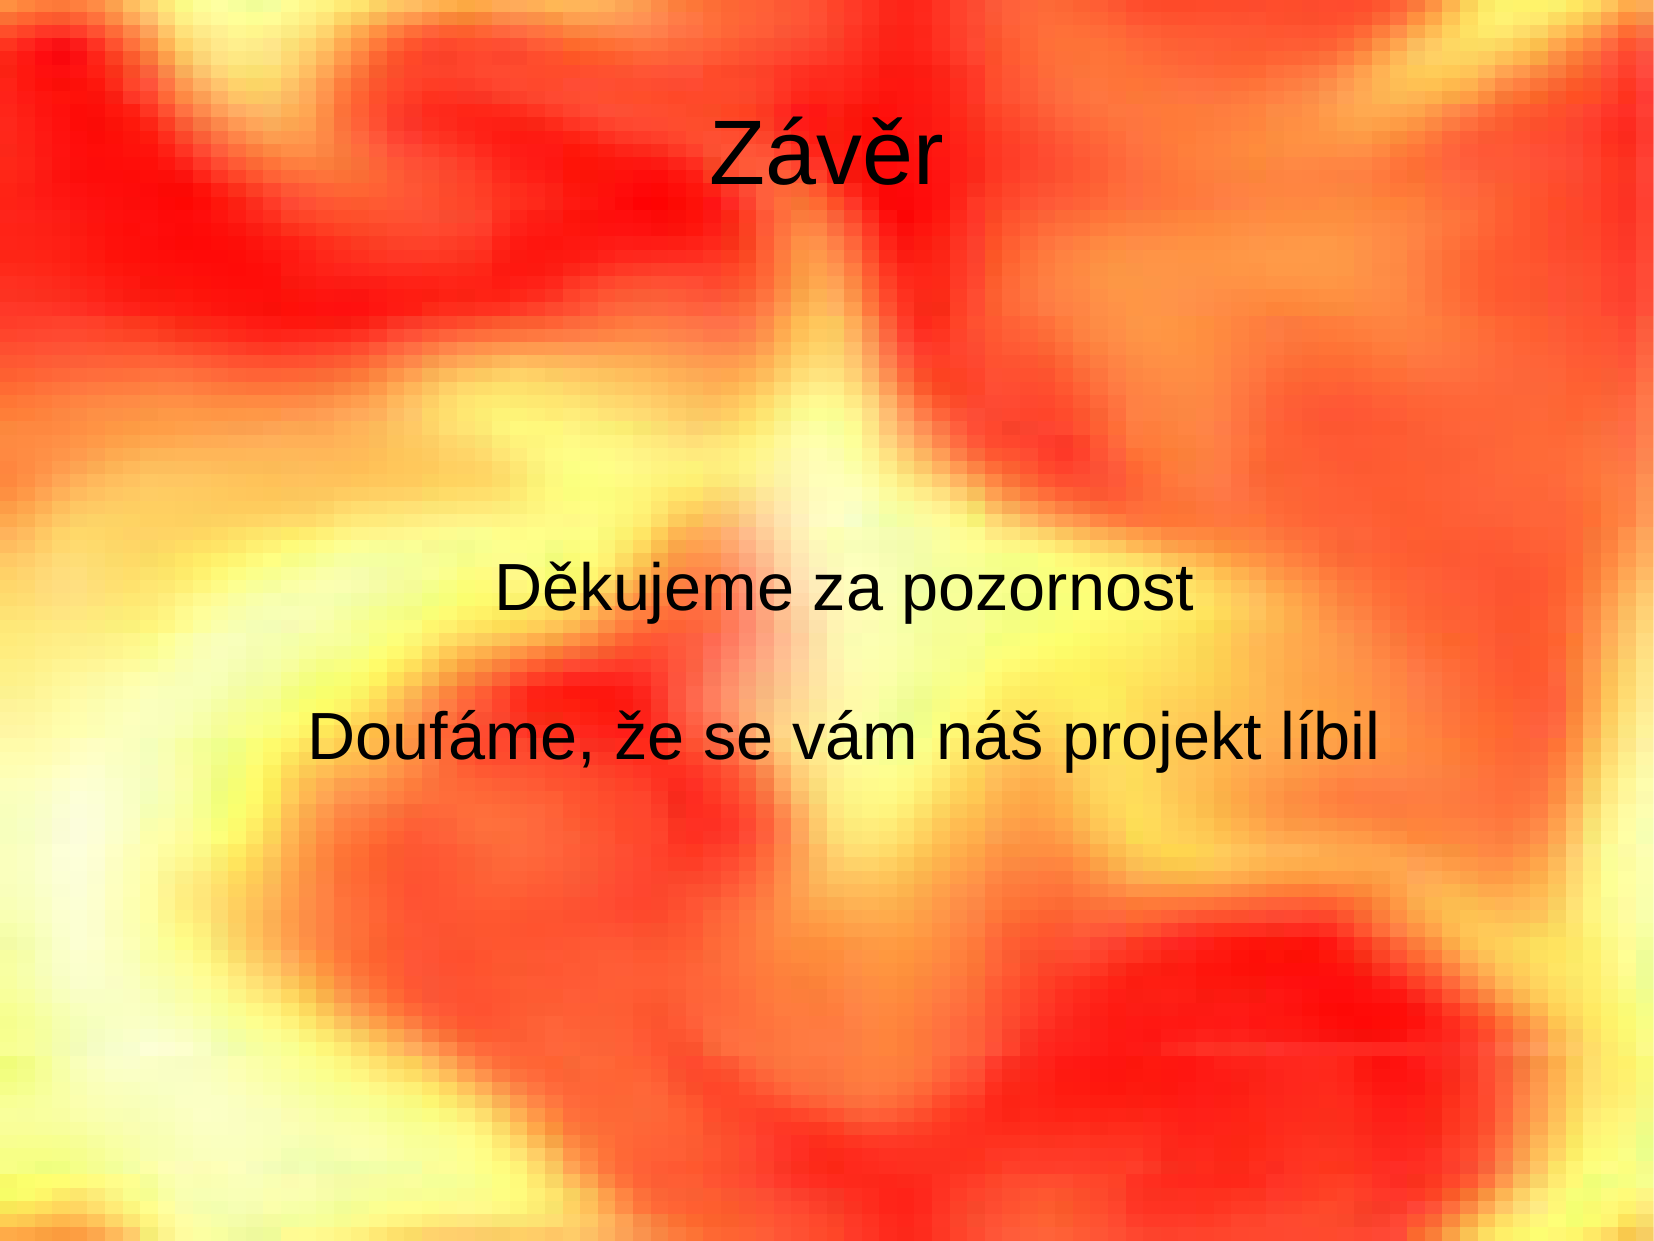

# Závěr
Děkujeme za pozornost
Doufáme, že se vám náš projekt líbil